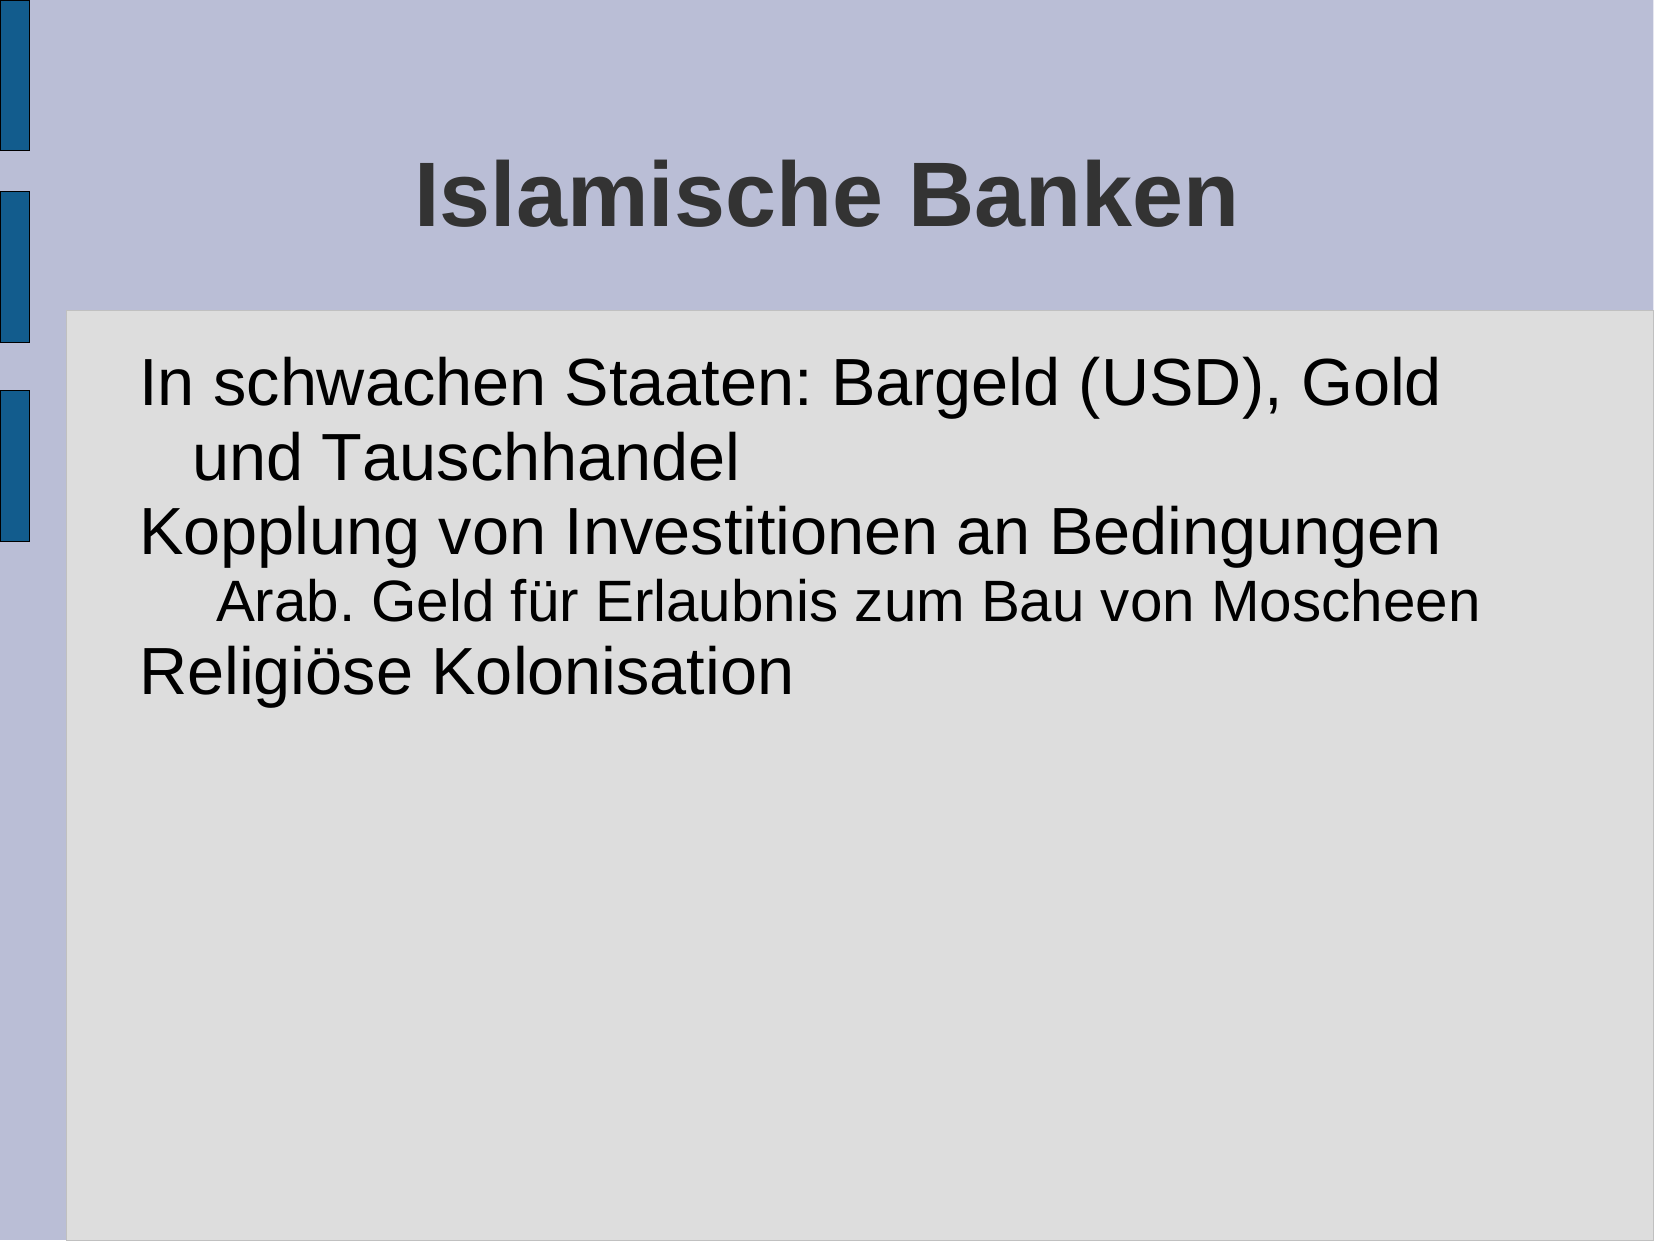

# Islamische Banken
In schwachen Staaten: Bargeld (USD), Gold und Tauschhandel
Kopplung von Investitionen an Bedingungen
Arab. Geld für Erlaubnis zum Bau von Moscheen
Religiöse Kolonisation